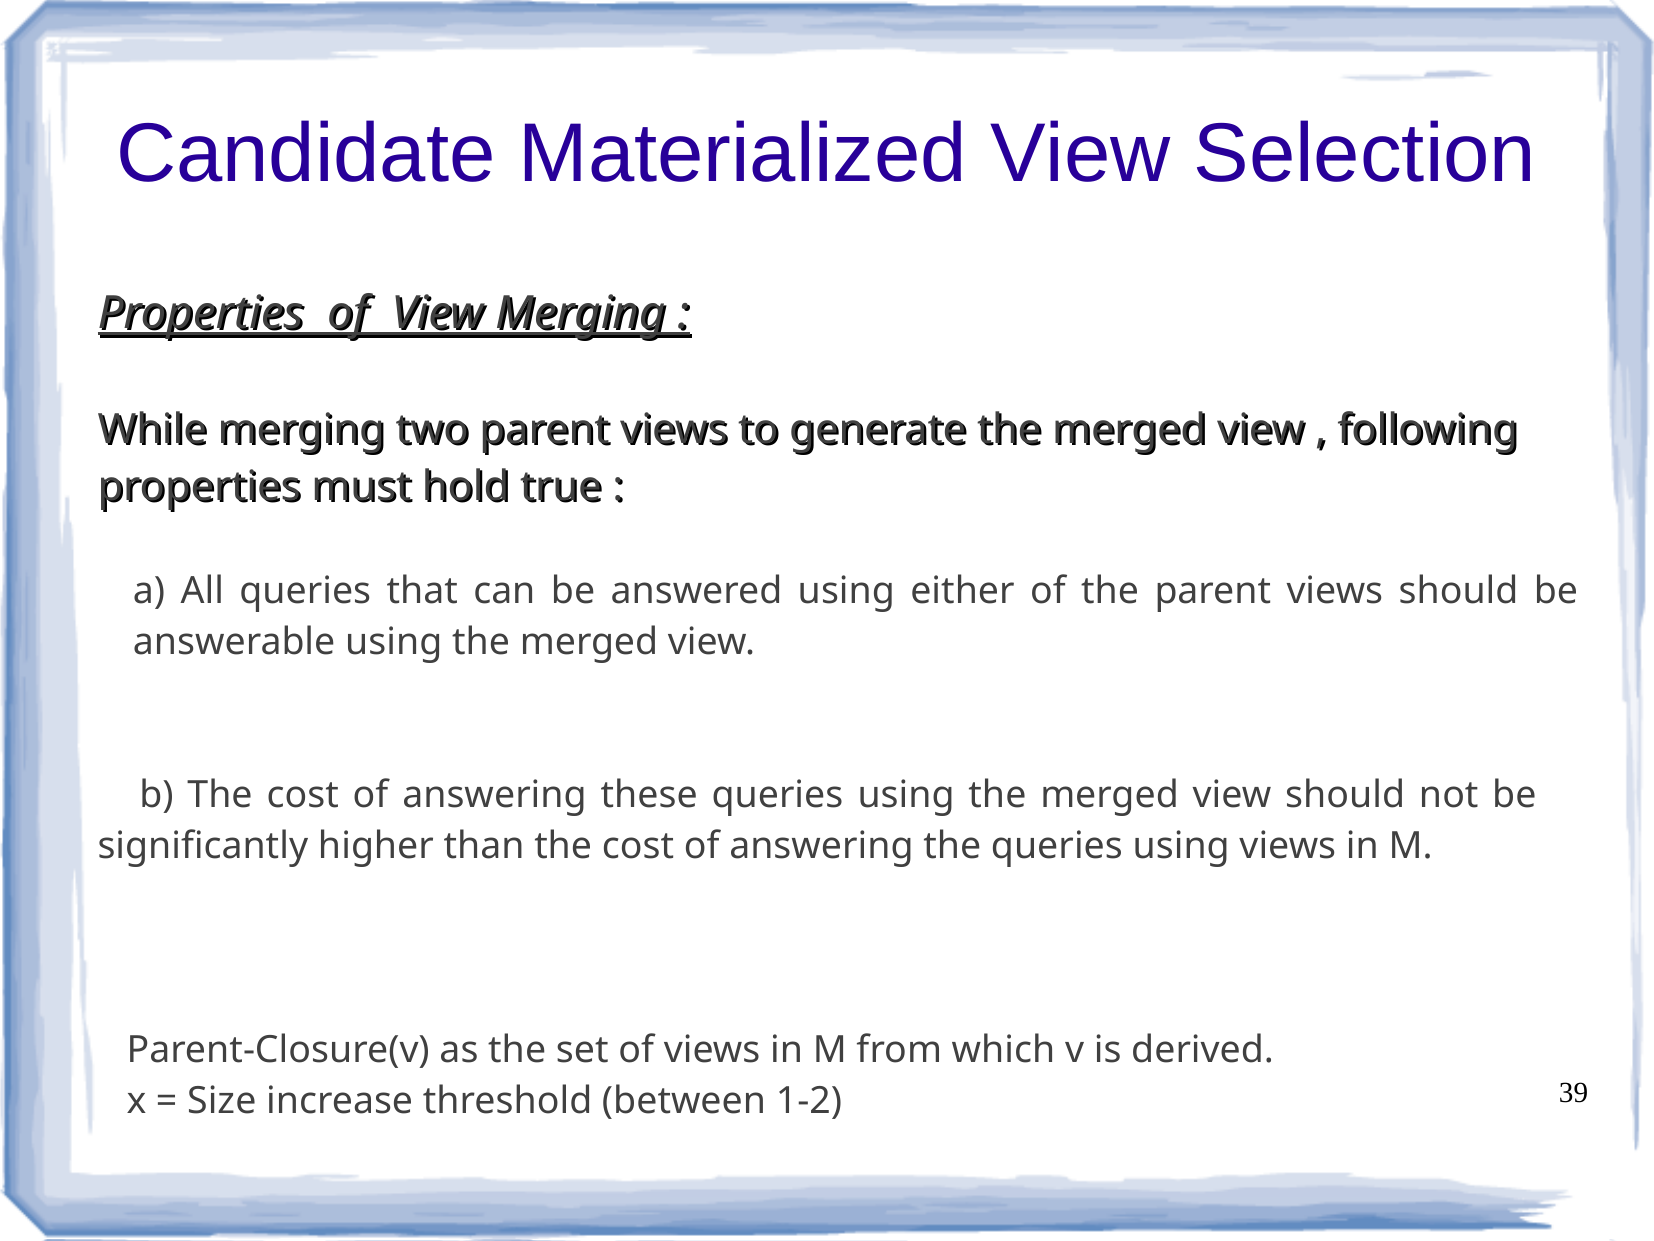

# Candidate Materialized View Selection
Properties of View Merging :
While merging two parent views to generate the merged view , following properties must hold true :
a) All queries that can be answered using either of the parent views should be answerable using the merged view.
 b) The cost of answering these queries using the merged view should not be significantly higher than the cost of answering the queries using views in M.
 Parent-Closure(v) as the set of views in M from which v is derived.
 x = Size increase threshold (between 1-2)
39